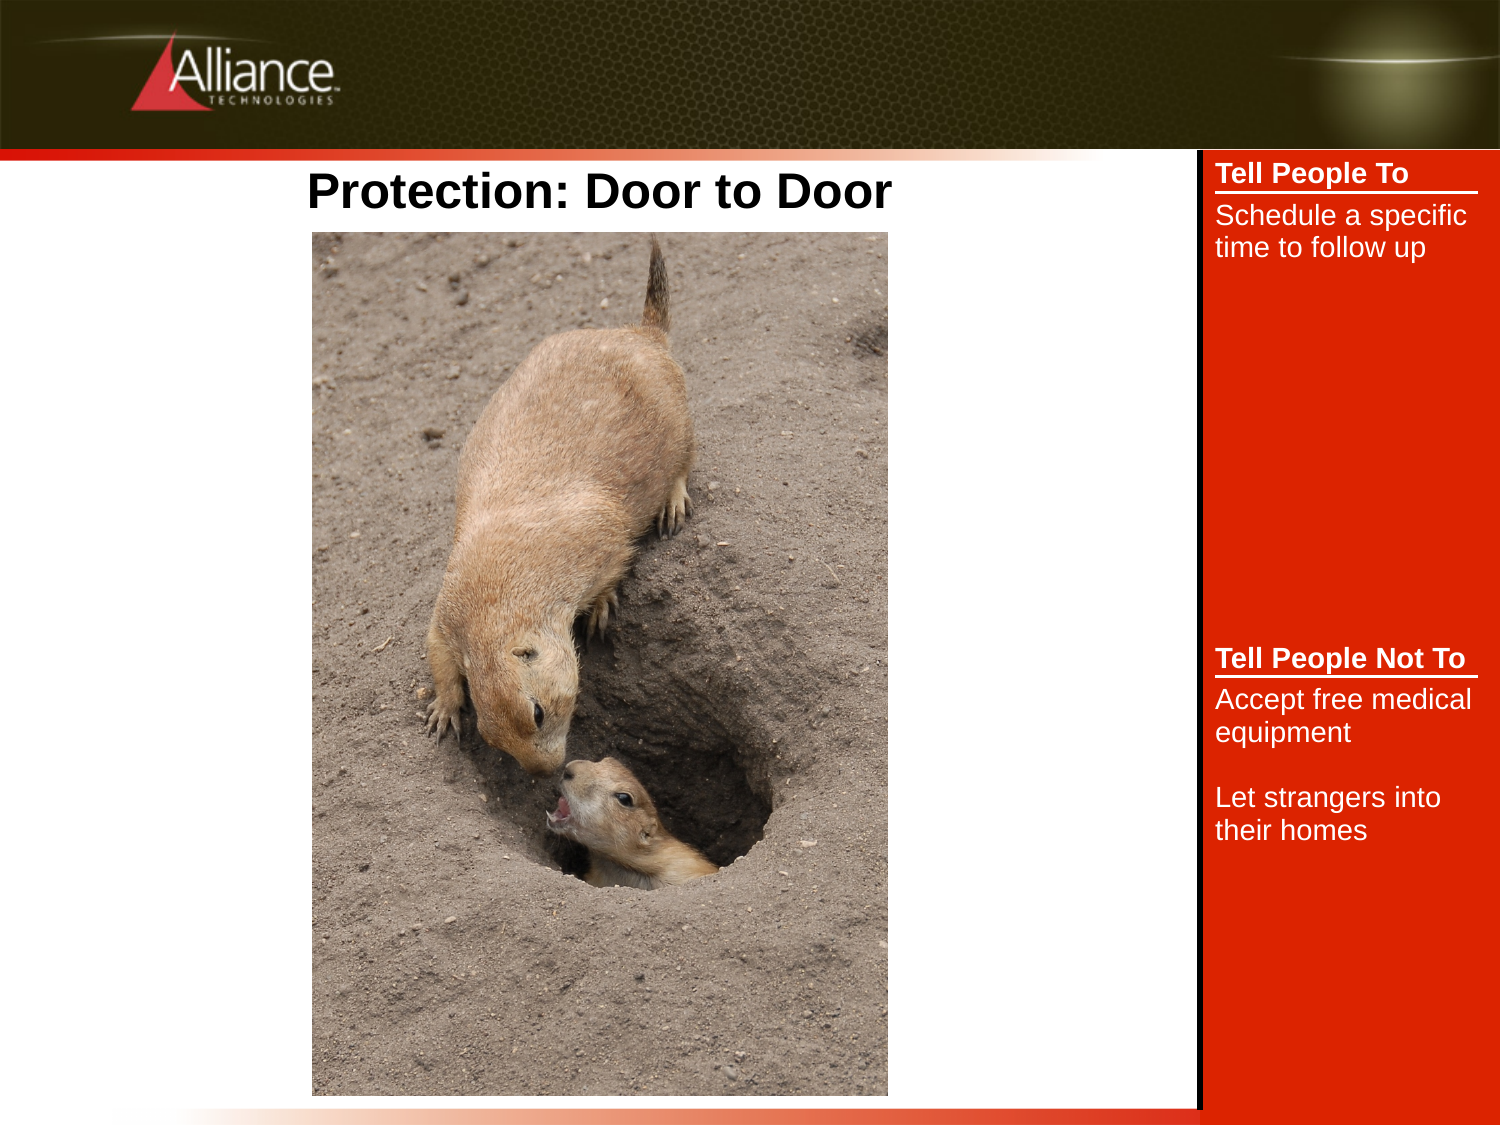

Tell People To
Protection: Door to Door
Schedule a specific time to follow up
Tell People Not To
Accept free medical equipment
Let strangers into their homes